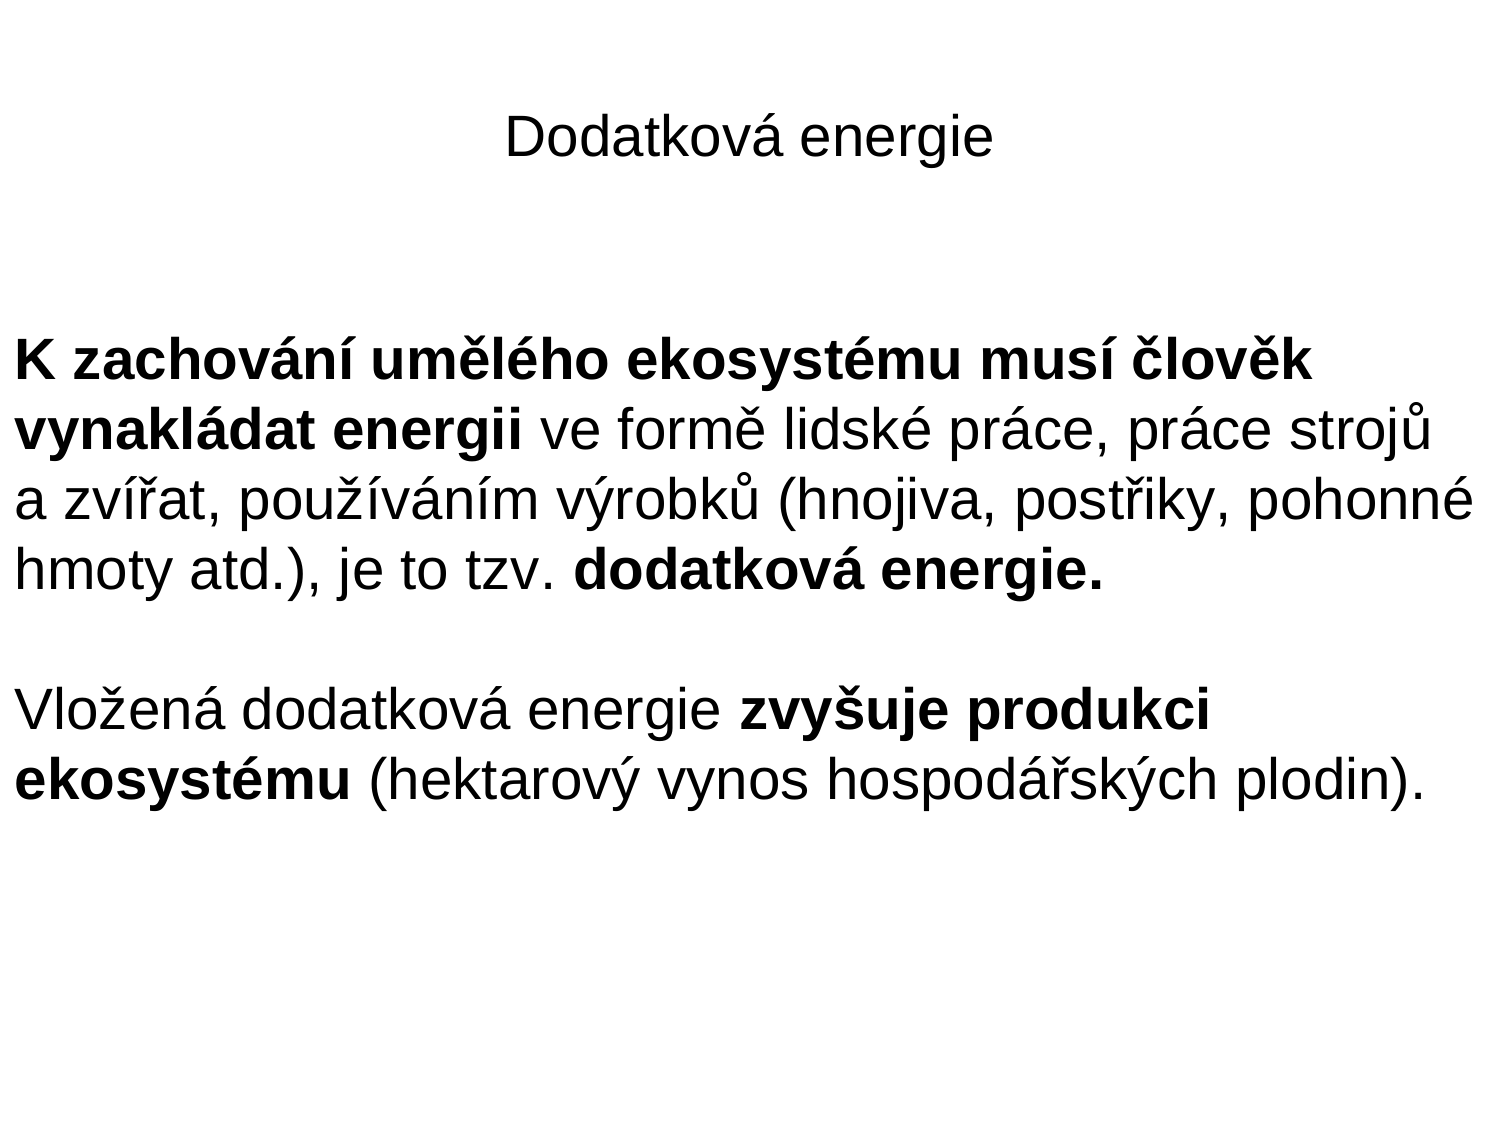

Dodatková energie
K zachování umělého ekosystému musí člověk vynakládat energii ve formě lidské práce, práce strojů
a zvířat, používáním výrobků (hnojiva, postřiky, pohonné hmoty atd.), je to tzv. dodatková energie.
Vložená dodatková energie zvyšuje produkci ekosystému (hektarový vynos hospodářských plodin).